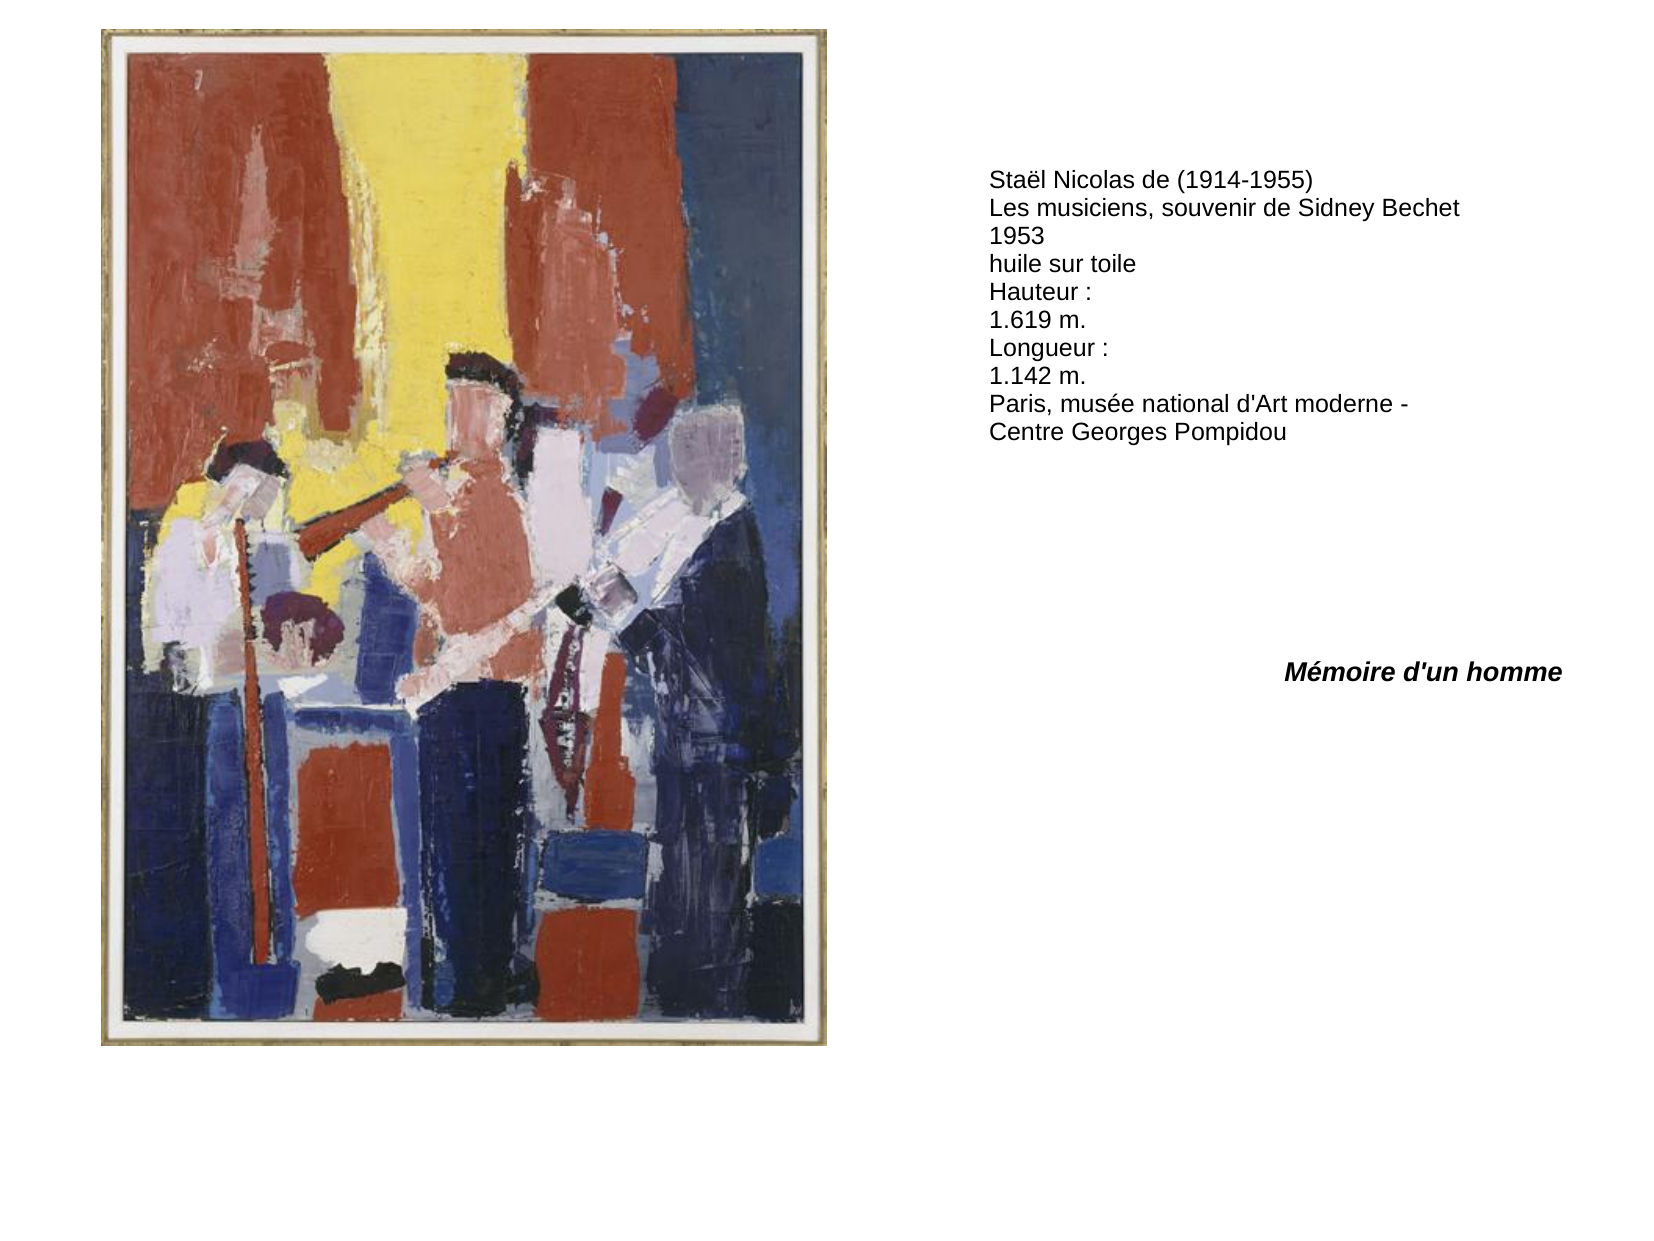

Staël Nicolas de (1914-1955)
Les musiciens, souvenir de Sidney Bechet
1953
huile sur toile
Hauteur :
1.619 m.
Longueur :
1.142 m.
Paris, musée national d'Art moderne - Centre Georges Pompidou
Mémoire d'un homme